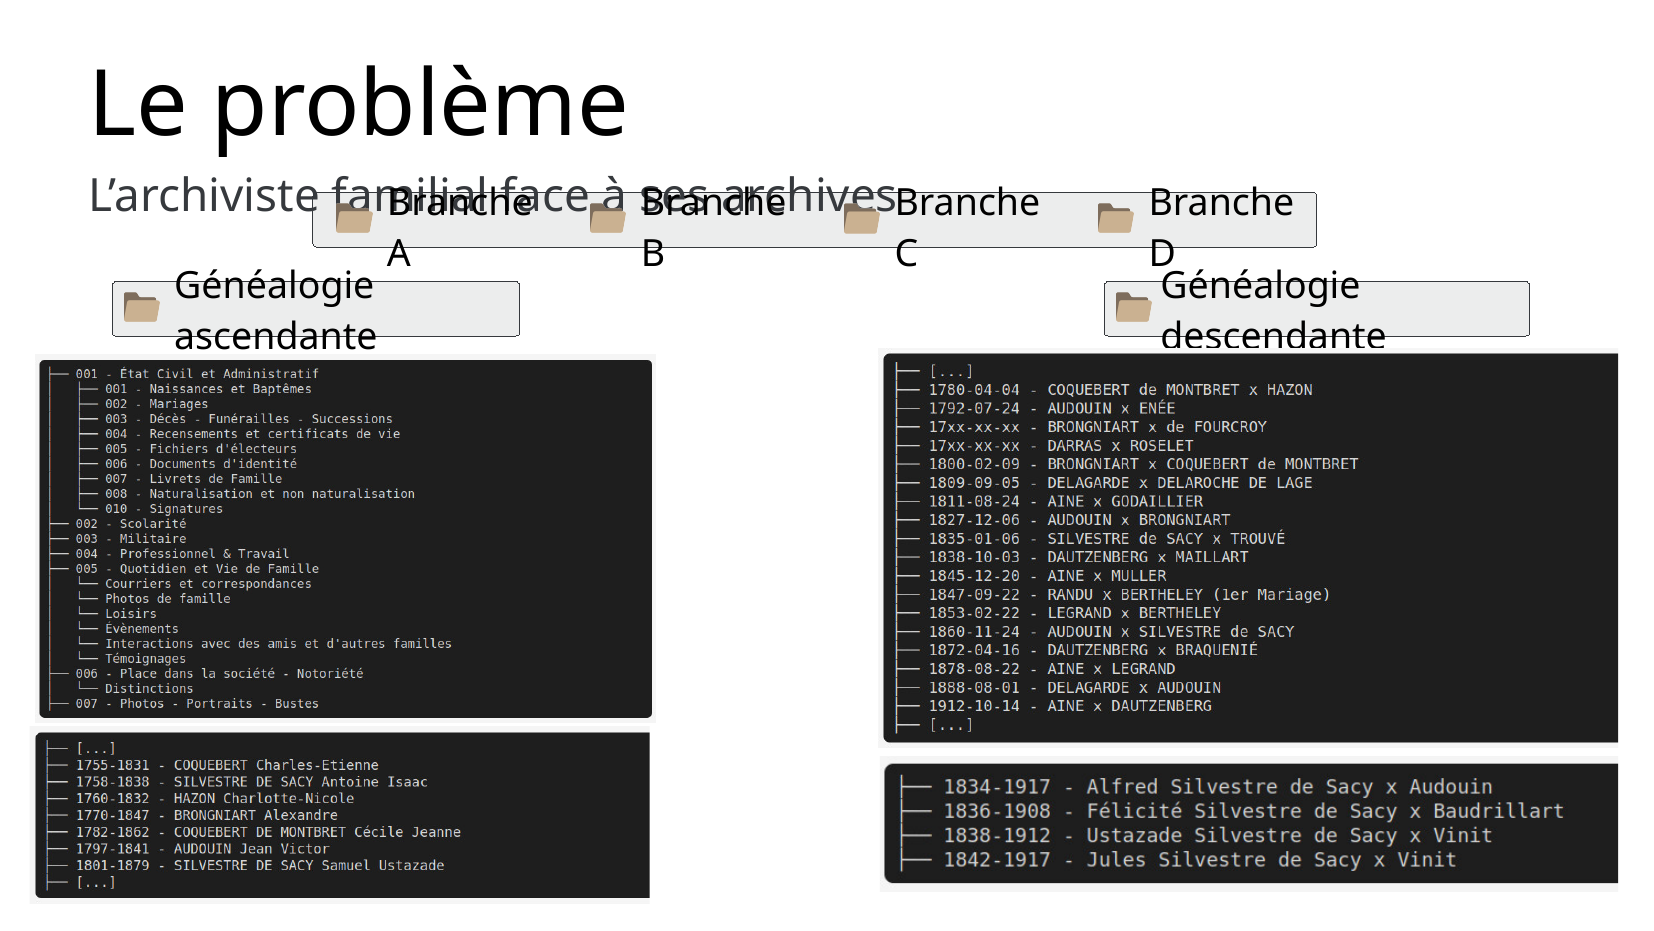

# Le problème L’archiviste familial face à ses archives
Branche A
Branche B
Branche C
Branche D
Généalogie ascendante
Généalogie descendante
6